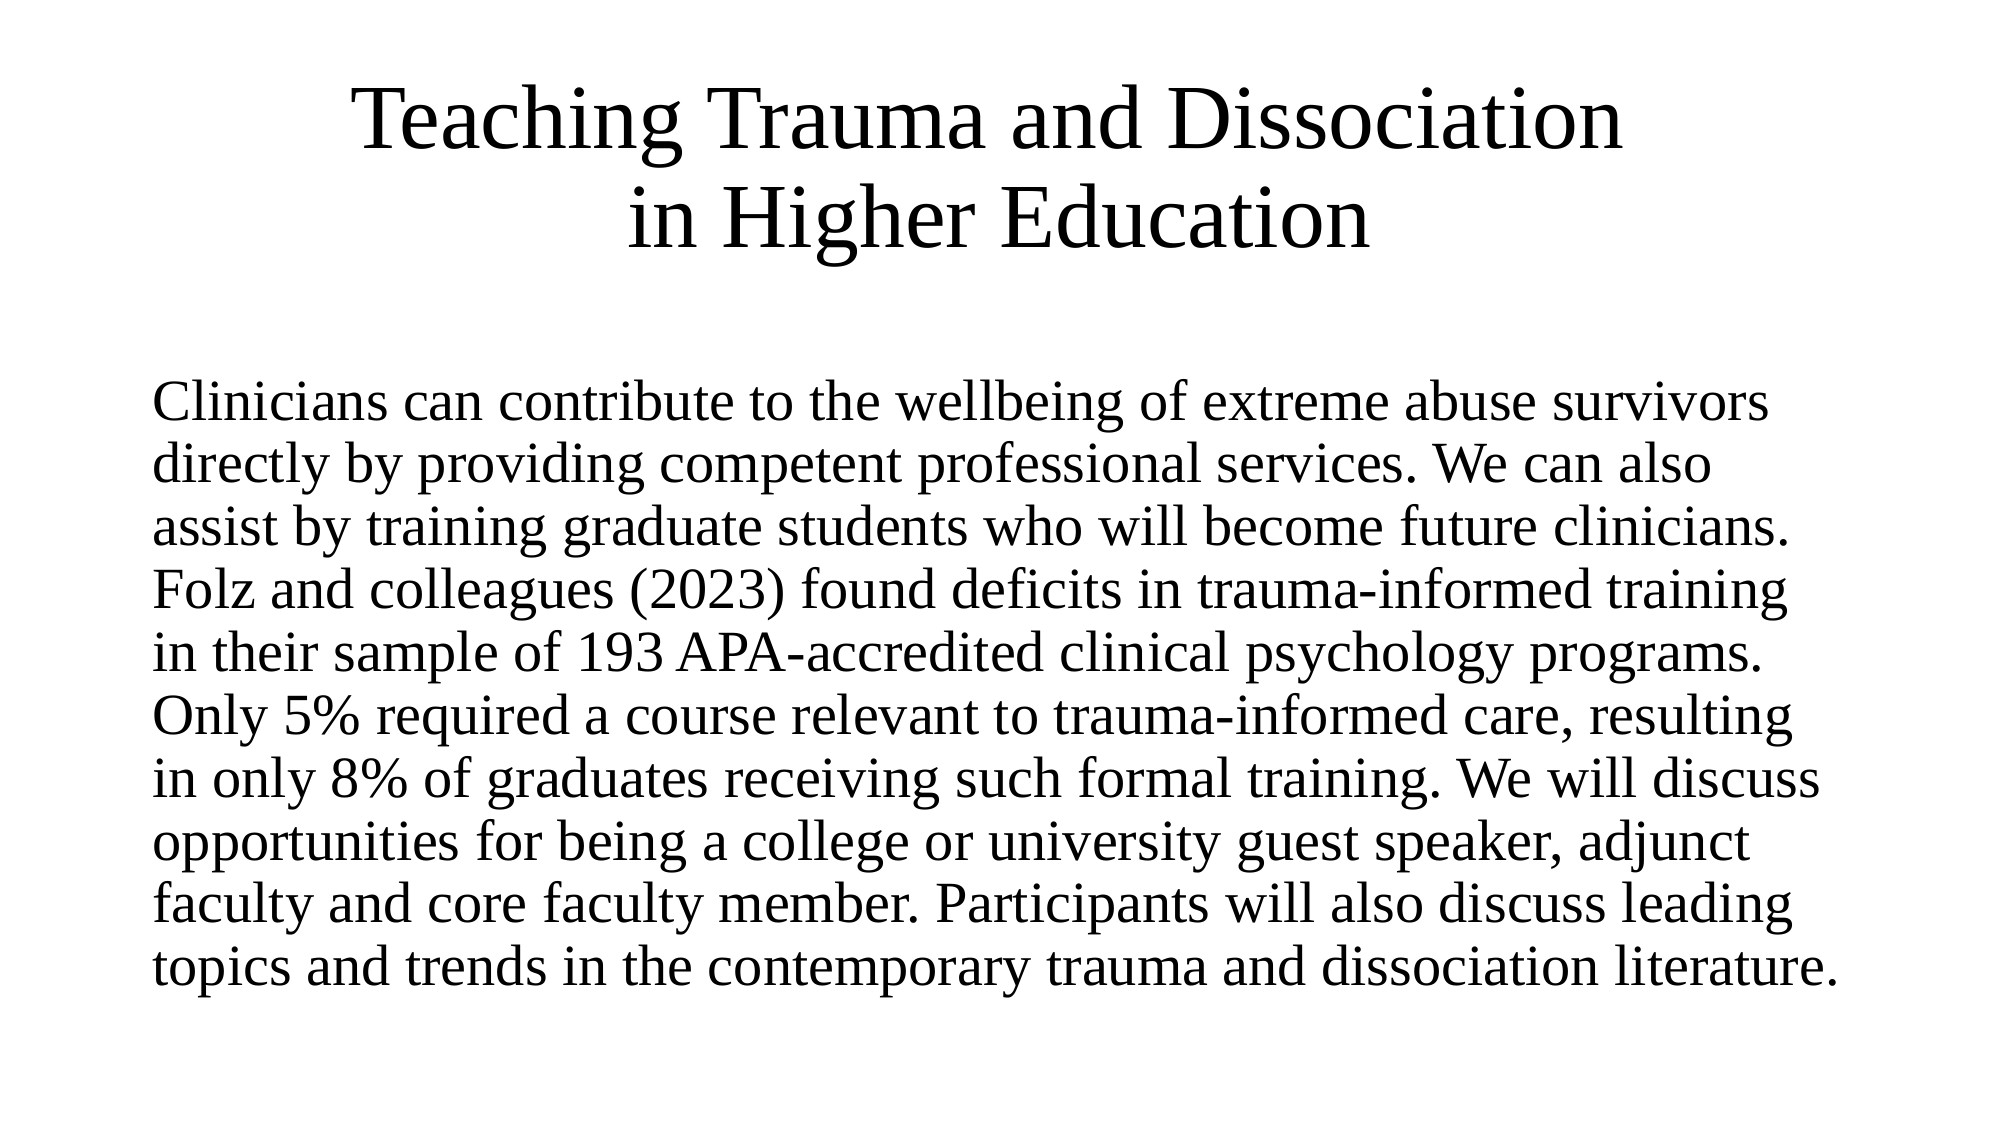

# Teaching Trauma and Dissociation in Higher Education
Clinicians can contribute to the wellbeing of extreme abuse survivors directly by providing competent professional services. We can also assist by training graduate students who will become future clinicians. Folz and colleagues (2023) found deficits in trauma-informed training in their sample of 193 APA-accredited clinical psychology programs. Only 5% required a course relevant to trauma-informed care, resulting in only 8% of graduates receiving such formal training. We will discuss opportunities for being a college or university guest speaker, adjunct faculty and core faculty member. Participants will also discuss leading topics and trends in the contemporary trauma and dissociation literature.